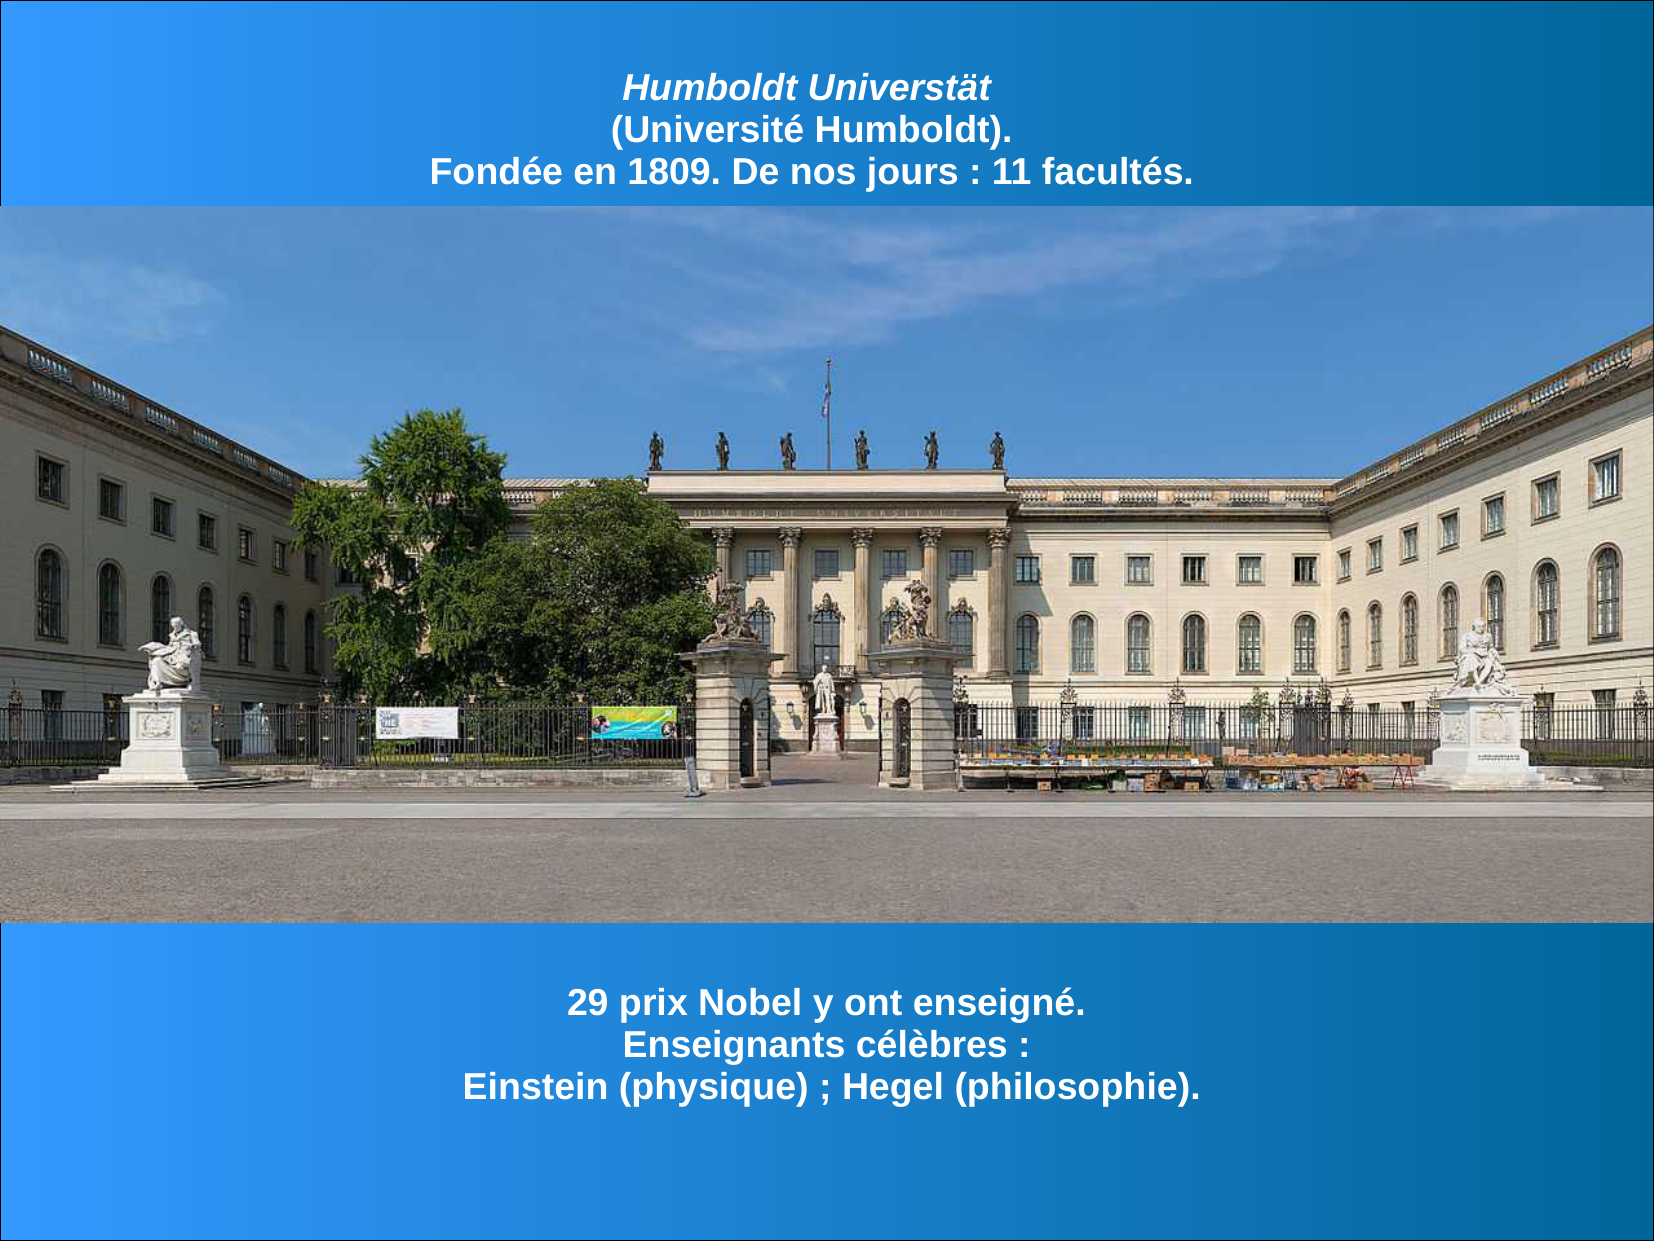

Humboldt Universtät
(Université Humboldt).
Fondée en 1809. De nos jours : 11 facultés.
29 prix Nobel y ont enseigné.
Enseignants célèbres :
 Einstein (physique) ; Hegel (philosophie).